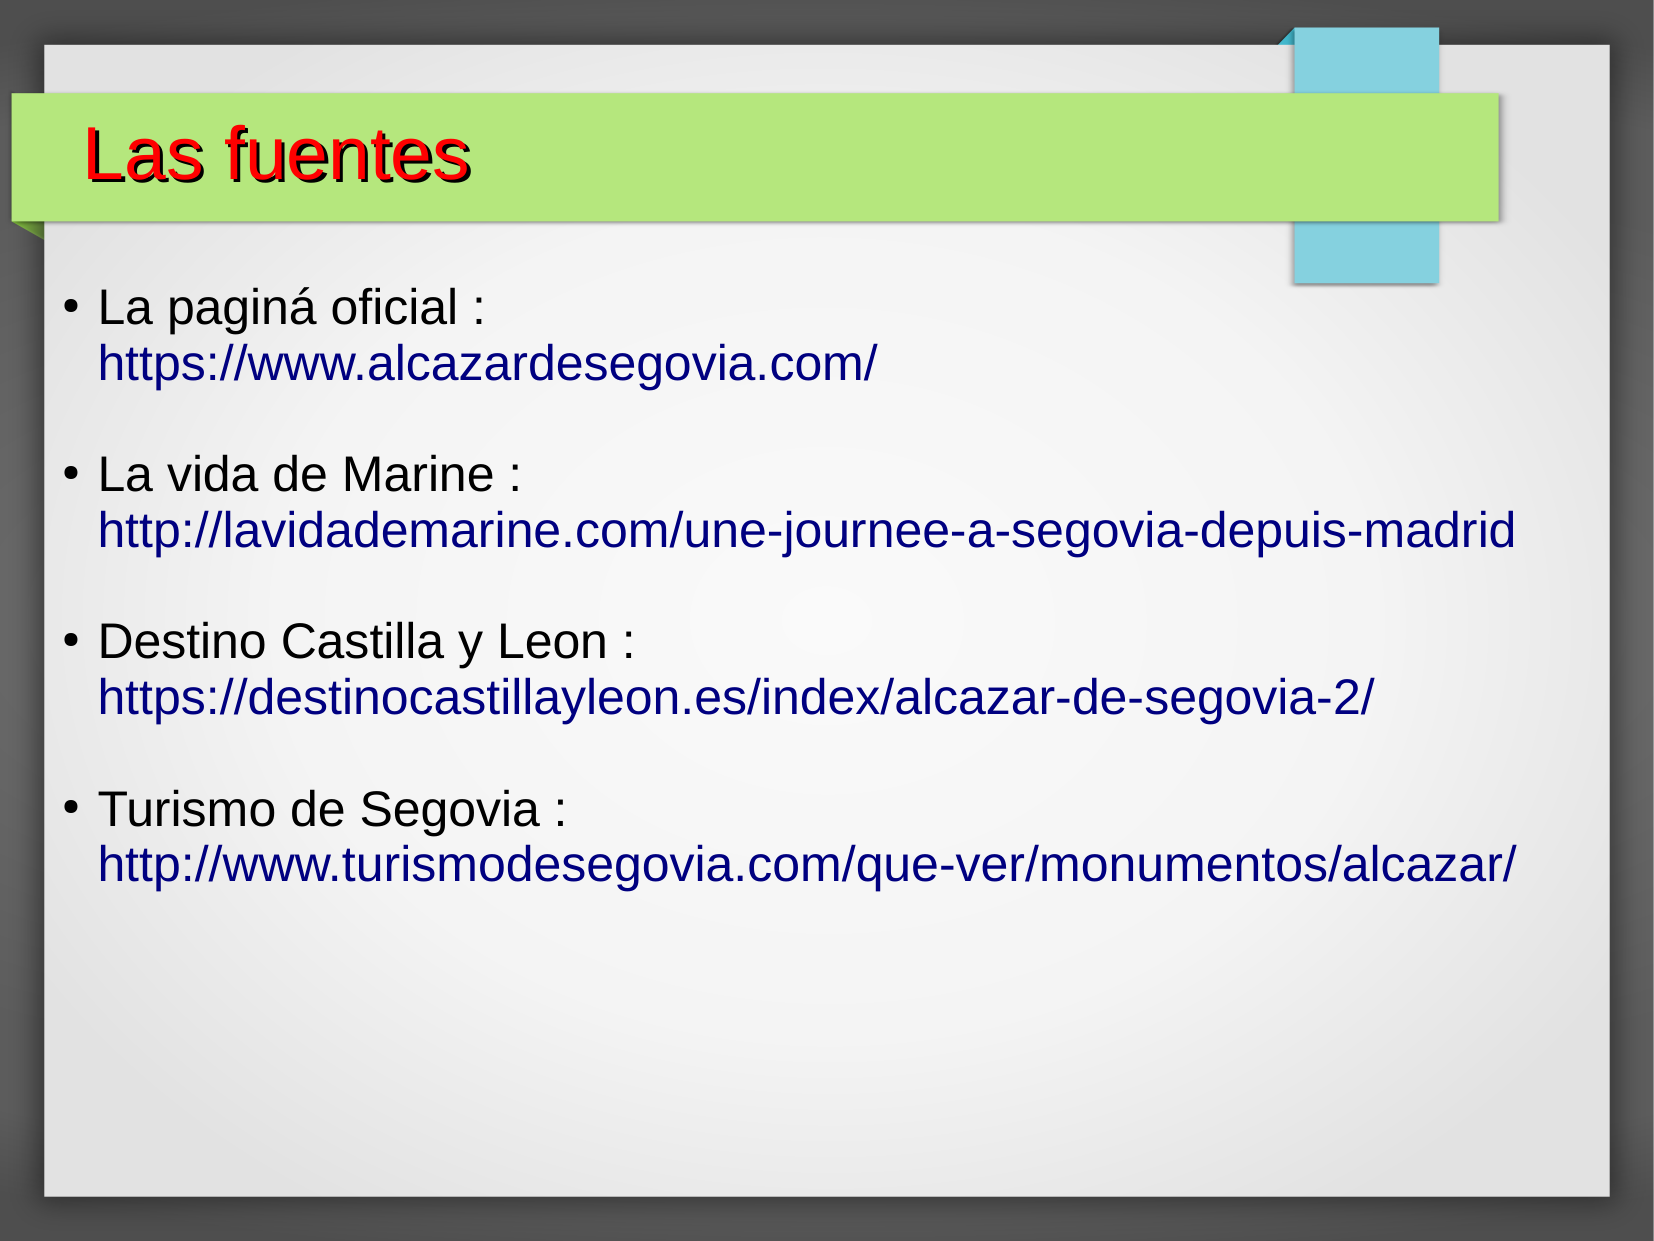

# Las fuentes
La paginá oficial :
https://www.alcazardesegovia.com/
La vida de Marine : http://lavidademarine.com/une-journee-a-segovia-depuis-madrid
Destino Castilla y Leon : https://destinocastillayleon.es/index/alcazar-de-segovia-2/
Turismo de Segovia :
http://www.turismodesegovia.com/que-ver/monumentos/alcazar/